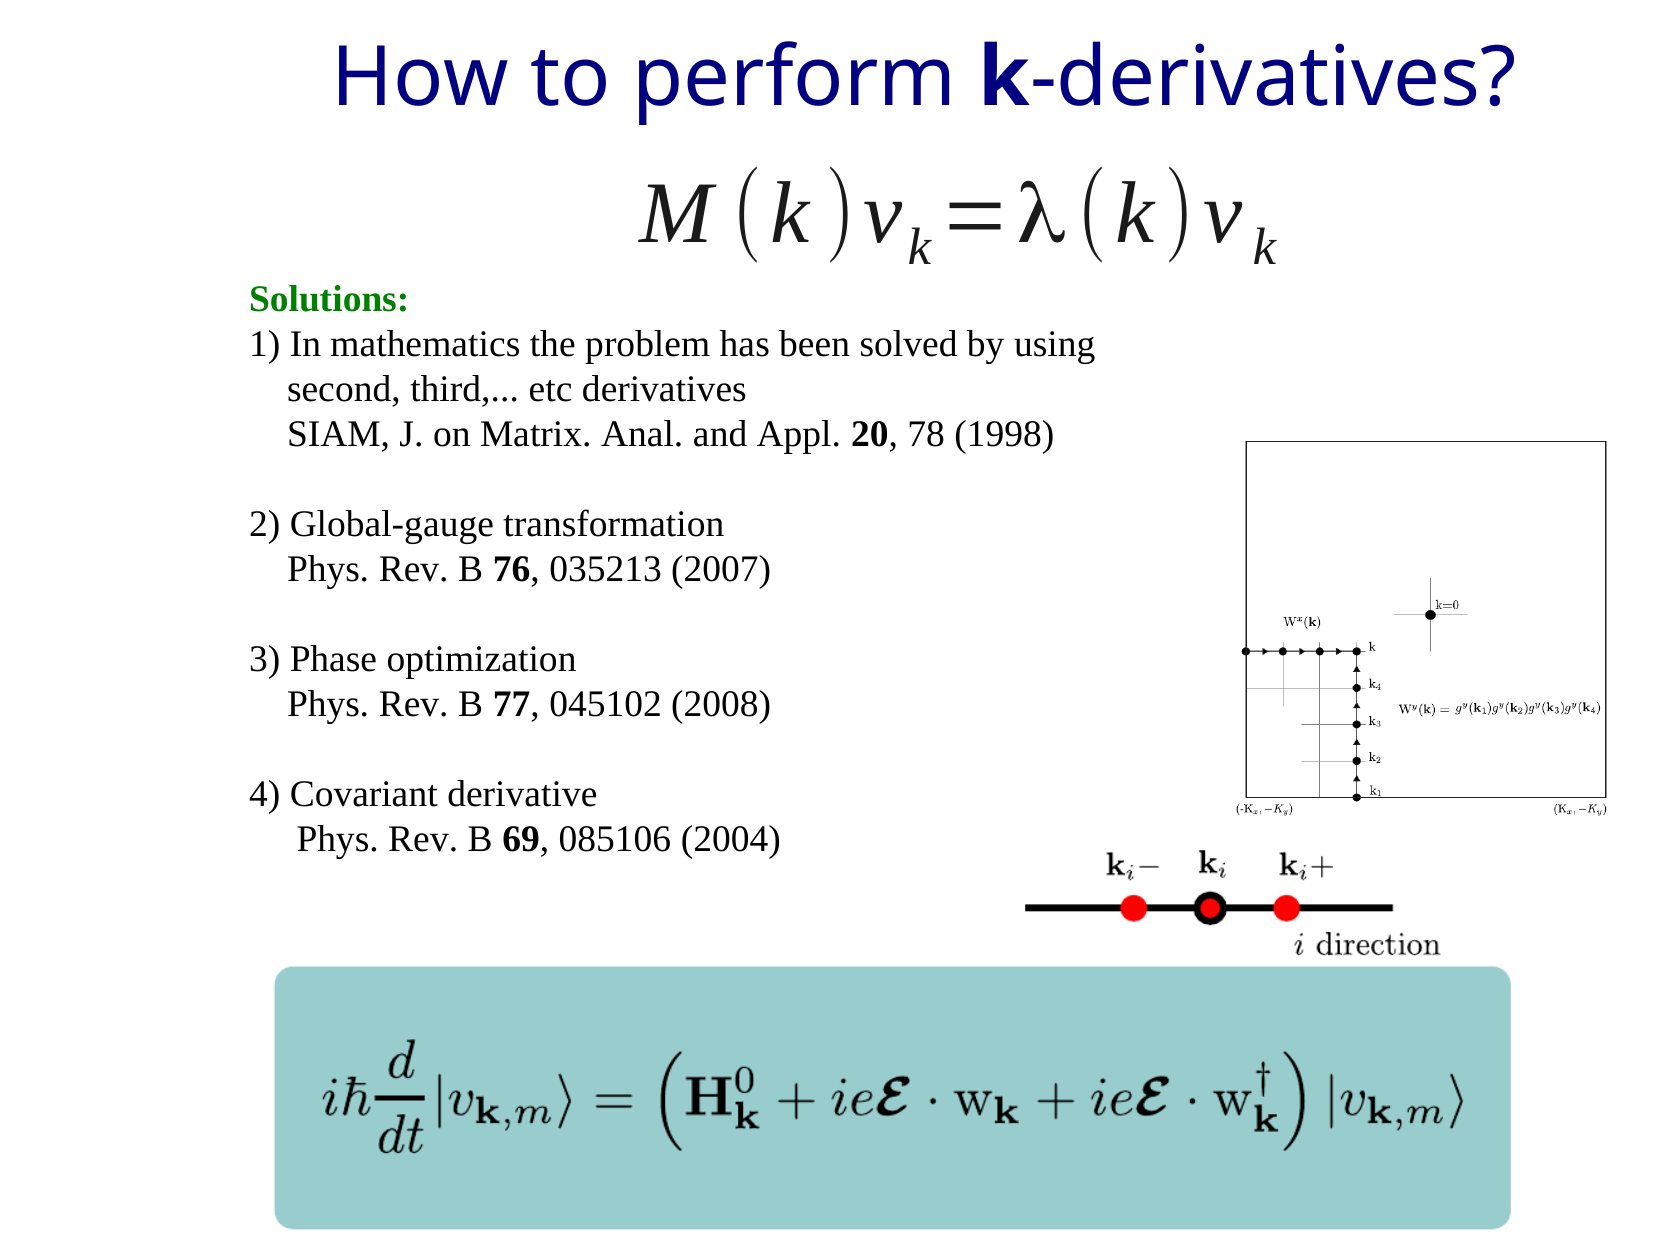

How to perform k-derivatives?
Solutions:
 In mathematics the problem has been solved by using
 second, third,... etc derivatives
 SIAM, J. on Matrix. Anal. and Appl. 20, 78 (1998)
 Global-gauge transformation
 Phys. Rev. B 76, 035213 (2007)
 Phase optimization
 Phys. Rev. B 77, 045102 (2008)
 Covariant derivative
 Phys. Rev. B 69, 085106 (2004)